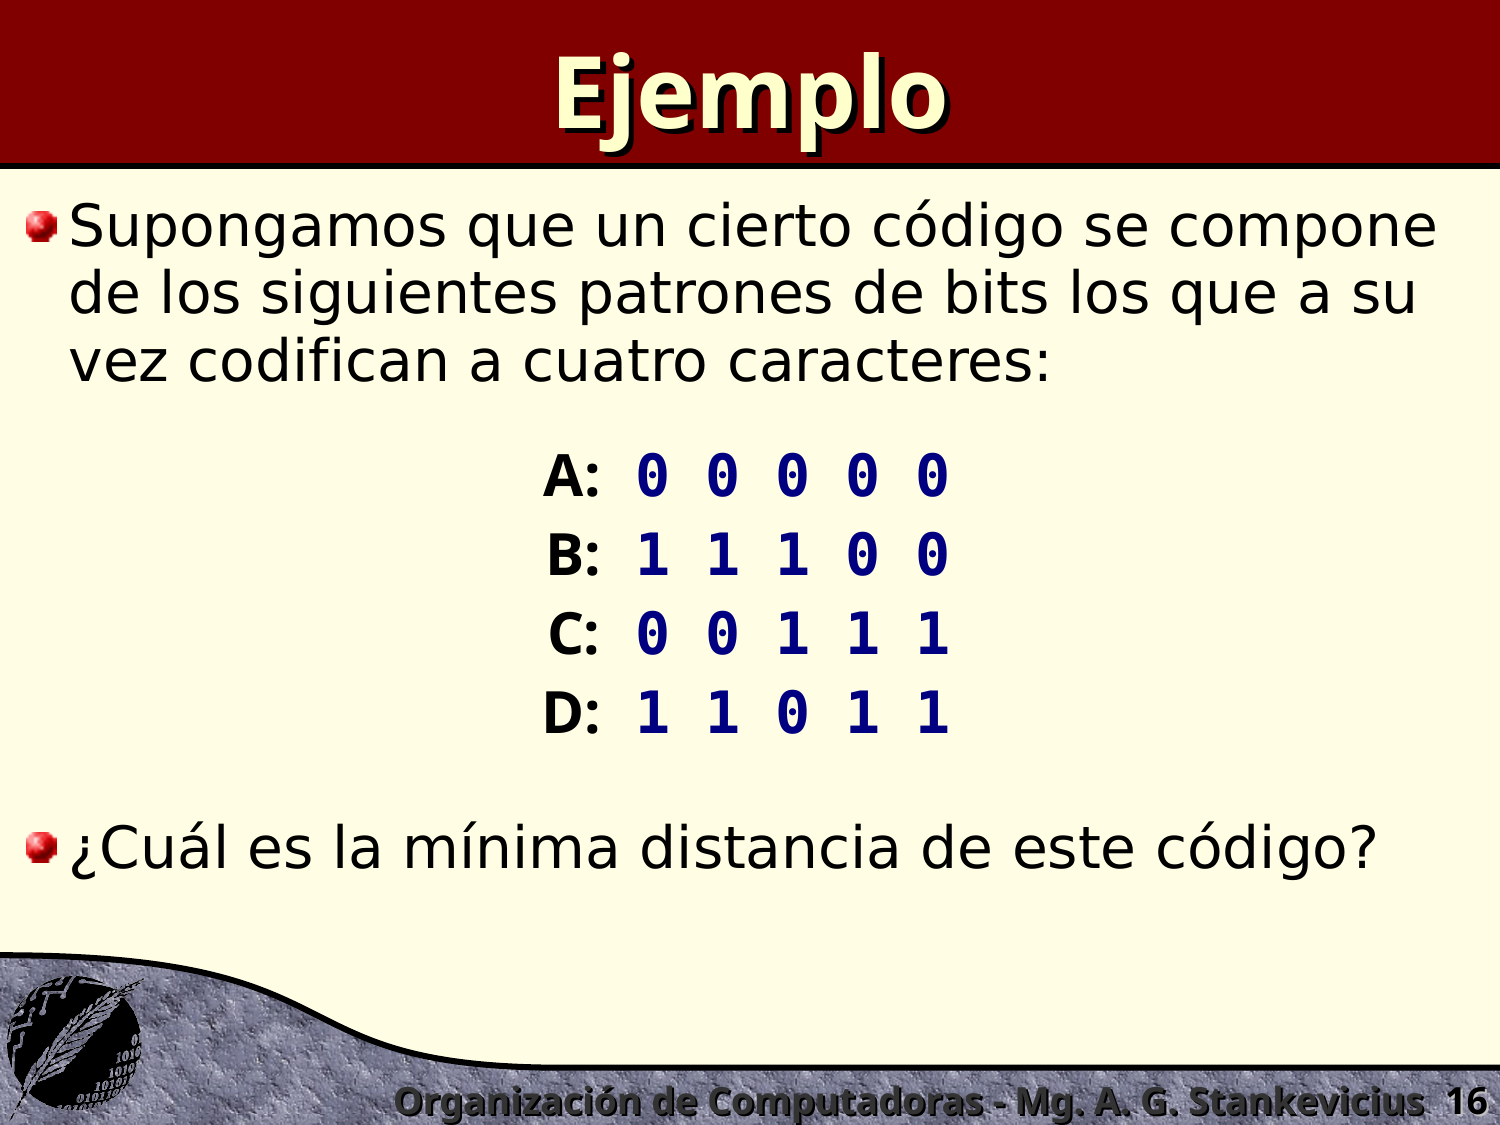

# Ejemplo
Supongamos que un cierto código se compone de los siguientes patrones de bits los que a su vez codifican a cuatro caracteres:
¿Cuál es la mínima distancia de este código?
A: 0 0 0 0 0
B: 1 1 1 0 0
C: 0 0 1 1 1
D: 1 1 0 1 1
16